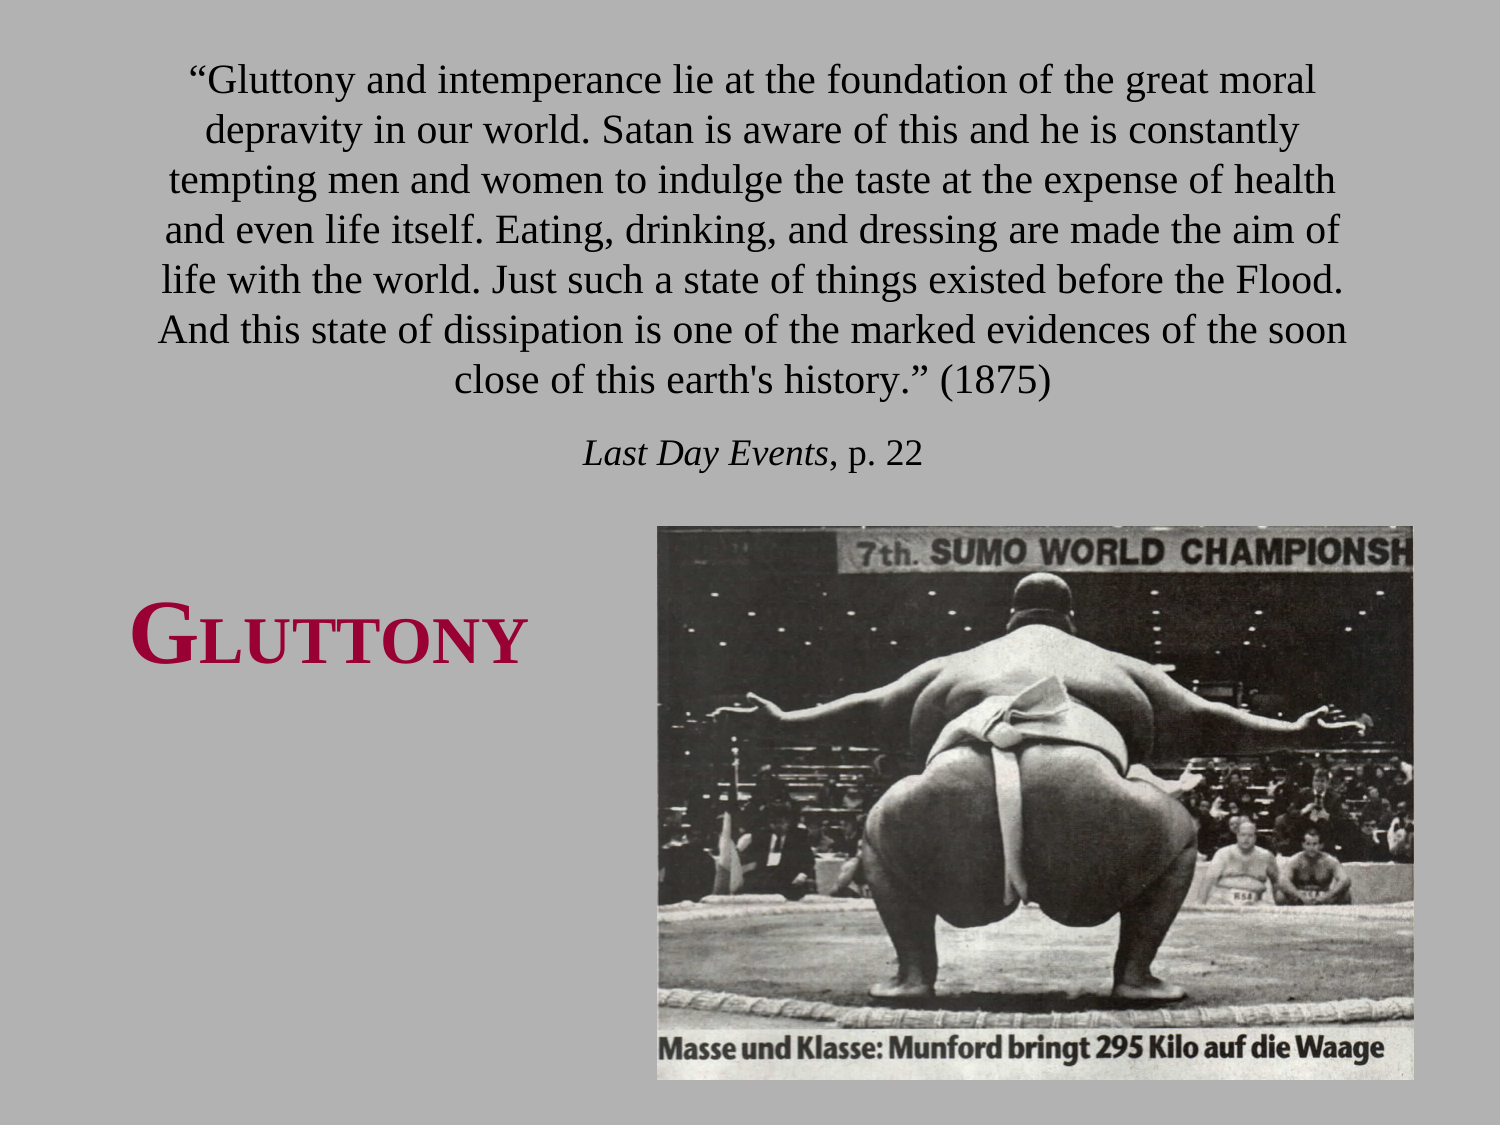

“Gluttony and intemperance lie at the foundation of the great moral depravity in our world. Satan is aware of this and he is constantly tempting men and women to indulge the taste at the expense of health and even life itself. Eating, drinking, and dressing are made the aim of life with the world. Just such a state of things existed before the Flood. And this state of dissipation is one of the marked evidences of the soon close of this earth's history.” (1875)
Last Day Events, p. 22
GLUTTONY